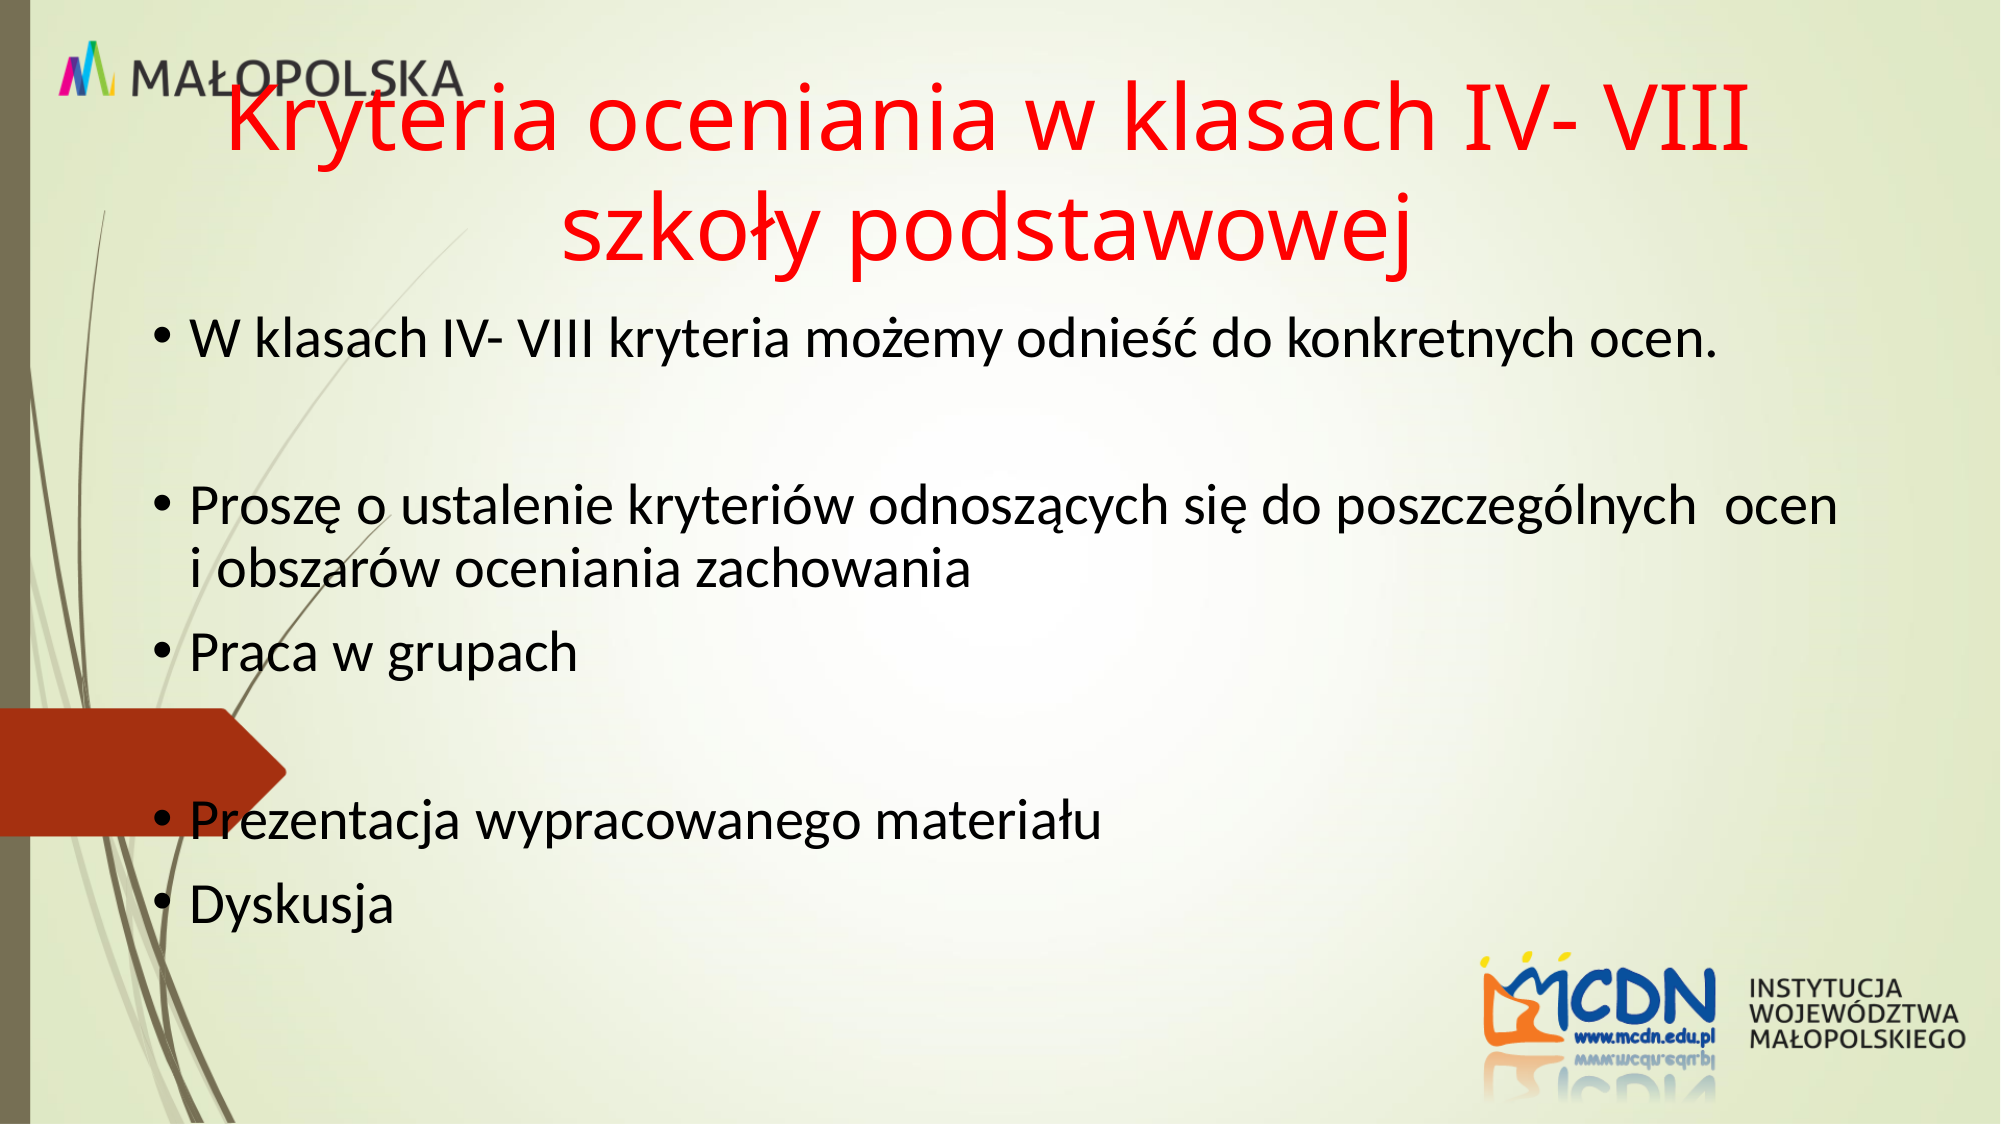

# Kryteria oceniania w klasach IV- VIII szkoły podstawowej
W klasach IV- VIII kryteria możemy odnieść do konkretnych ocen.
Proszę o ustalenie kryteriów odnoszących się do poszczególnych ocen i obszarów oceniania zachowania
Praca w grupach
Prezentacja wypracowanego materiału
Dyskusja